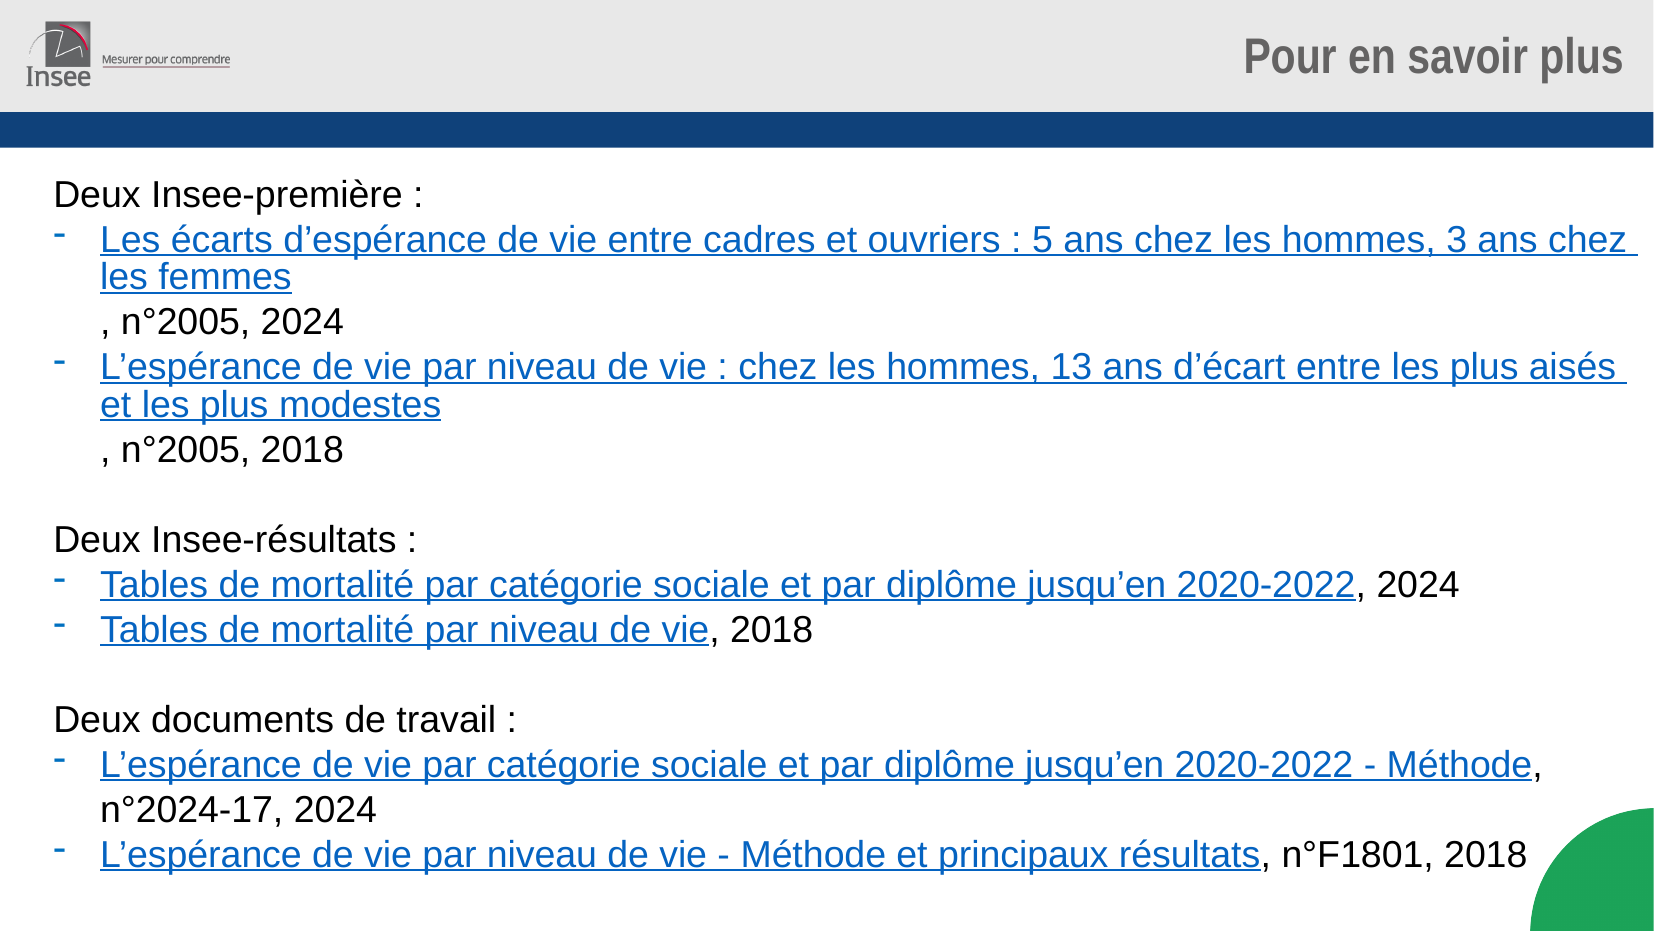

Pour en savoir plus
Deux Insee-première :
Les écarts d’espérance de vie entre cadres et ouvriers : 5 ans chez les hommes, 3 ans chez les femmes, n°2005, 2024
L’espérance de vie par niveau de vie : chez les hommes, 13 ans d’écart entre les plus aisés et les plus modestes, n°2005, 2018
Deux Insee-résultats :
Tables de mortalité par catégorie sociale et par diplôme jusqu’en 2020-2022, 2024
Tables de mortalité par niveau de vie, 2018
Deux documents de travail :
L’espérance de vie par catégorie sociale et par diplôme jusqu’en 2020-2022 ‑ Méthode, n°2024-17, 2024
L’espérance de vie par niveau de vie - Méthode et principaux résultats, n°F1801, 2018
Merci pour votre attention !